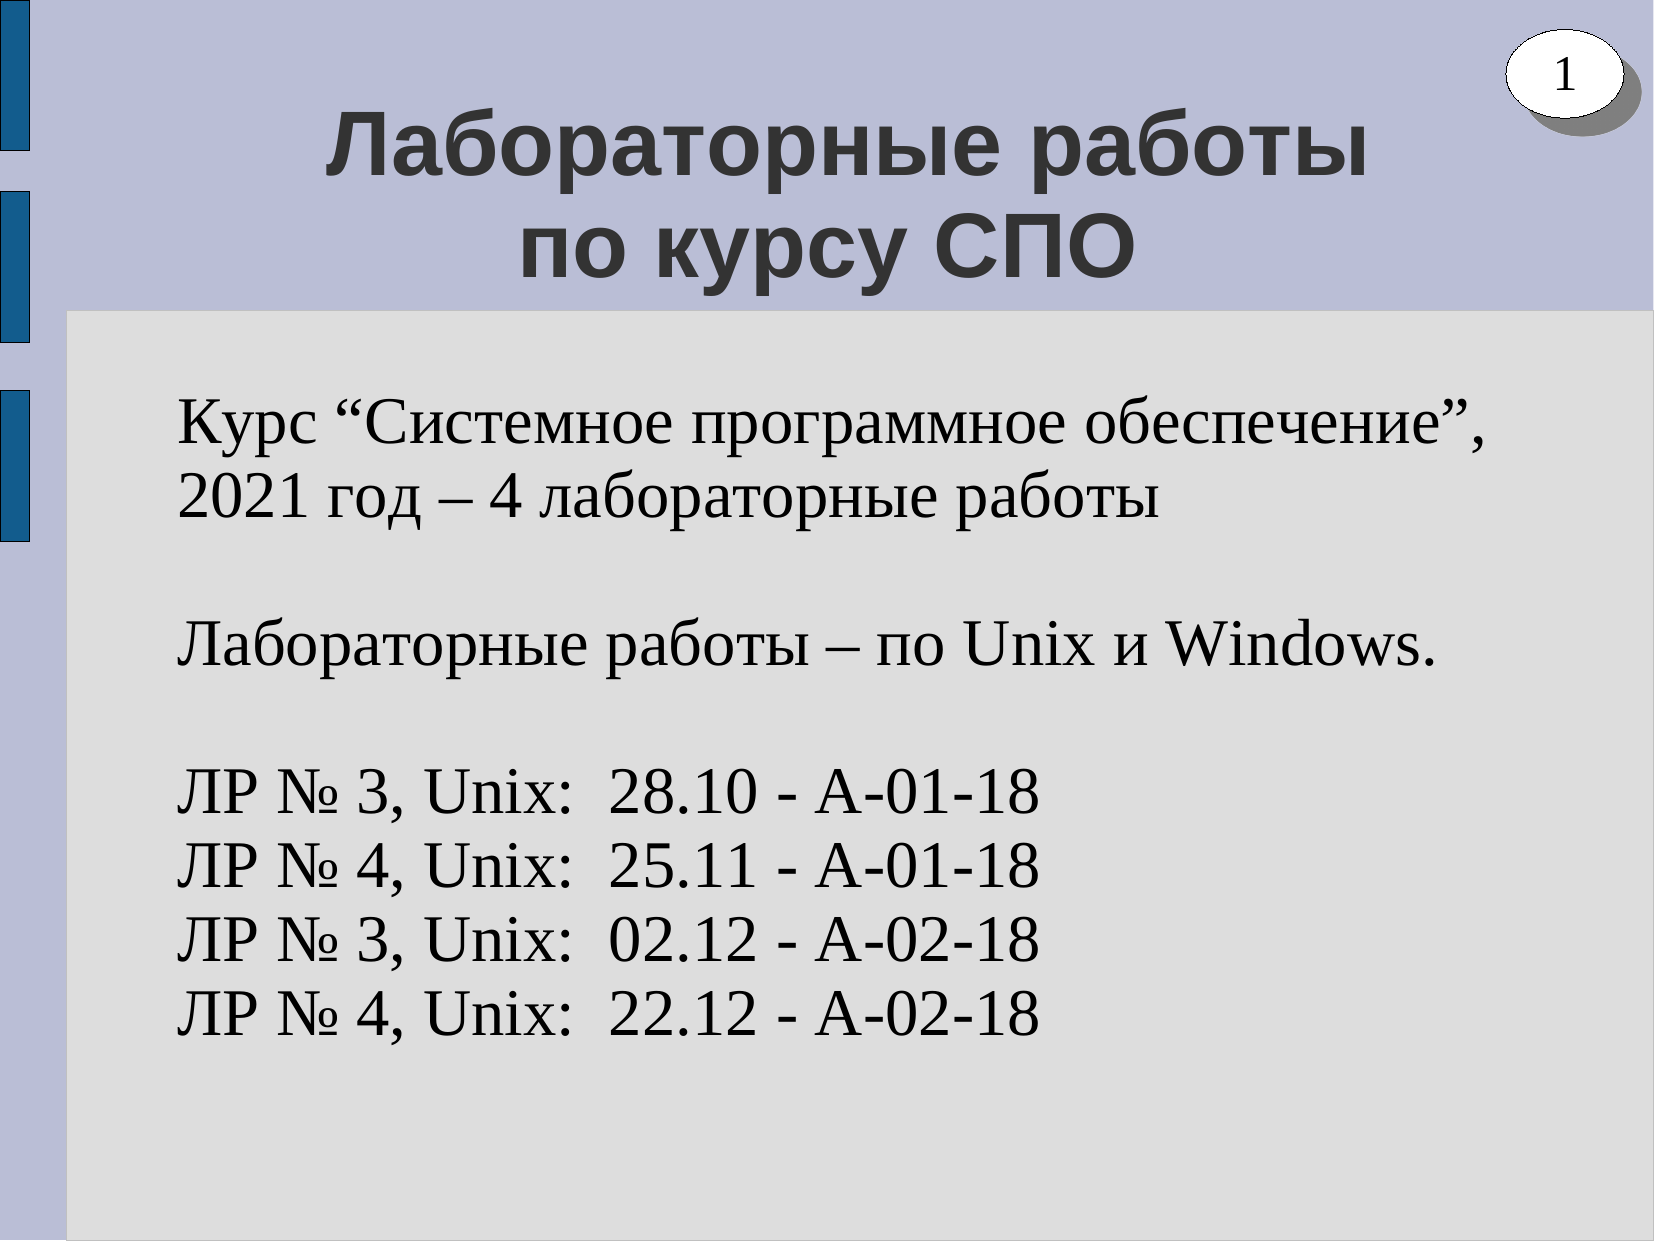

1
# Лабораторные работы по курсу СПО
Курс “Системное программное обеспечение”,
2021 год – 4 лабораторные работы
Лабораторные работы – по Unix и Windows.
ЛР № 3, Unix: 28.10 - А-01-18
ЛР № 4, Unix: 25.11 - А-01-18
ЛР № 3, Unix: 02.12 - А-02-18
ЛР № 4, Unix: 22.12 - А-02-18